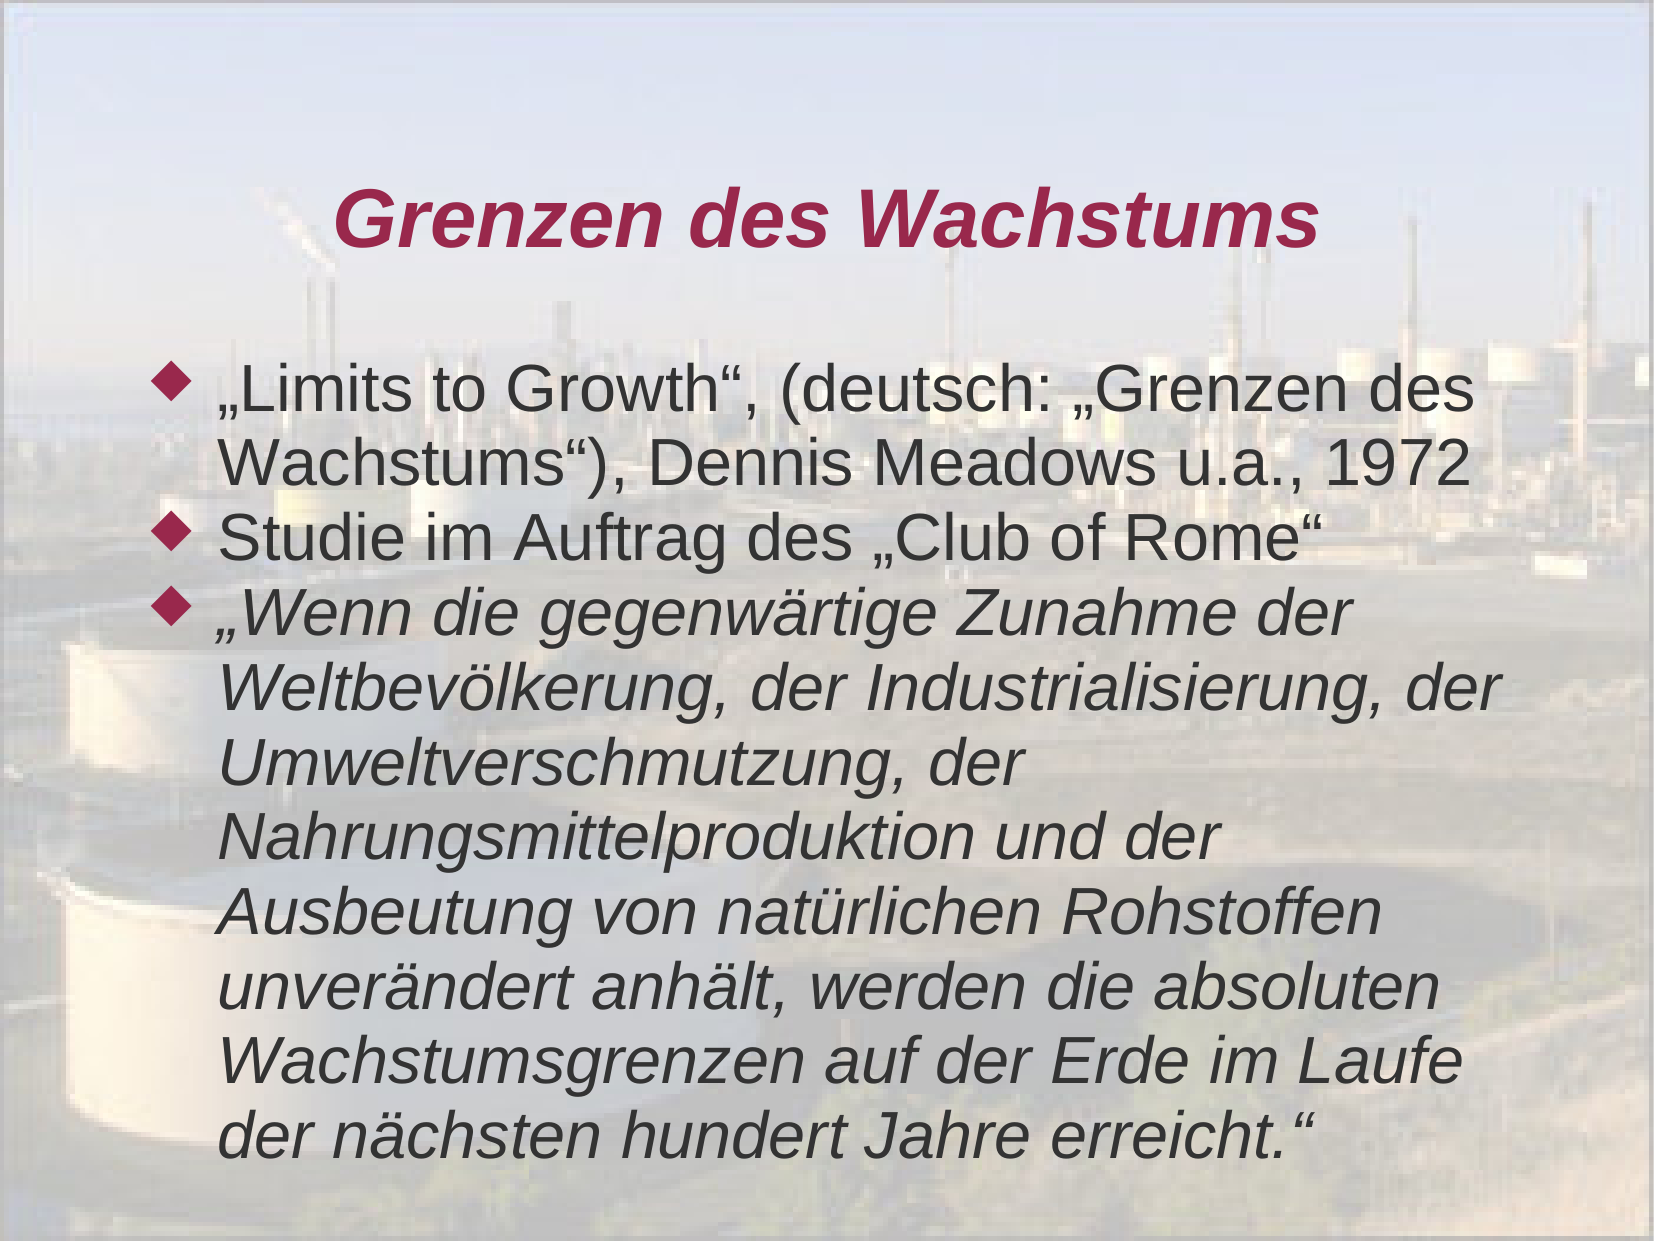

# Grenzen des Wachstums
„Limits to Growth“, (deutsch: „Grenzen des Wachstums“), Dennis Meadows u.a., 1972
Studie im Auftrag des „Club of Rome“
„Wenn die gegenwärtige Zunahme der Weltbevölkerung, der Industrialisierung, der Umweltverschmutzung, der Nahrungsmittelproduktion und der Ausbeutung von natürlichen Rohstoffen unverändert anhält, werden die absoluten Wachstumsgrenzen auf der Erde im Laufe der nächsten hundert Jahre erreicht.“